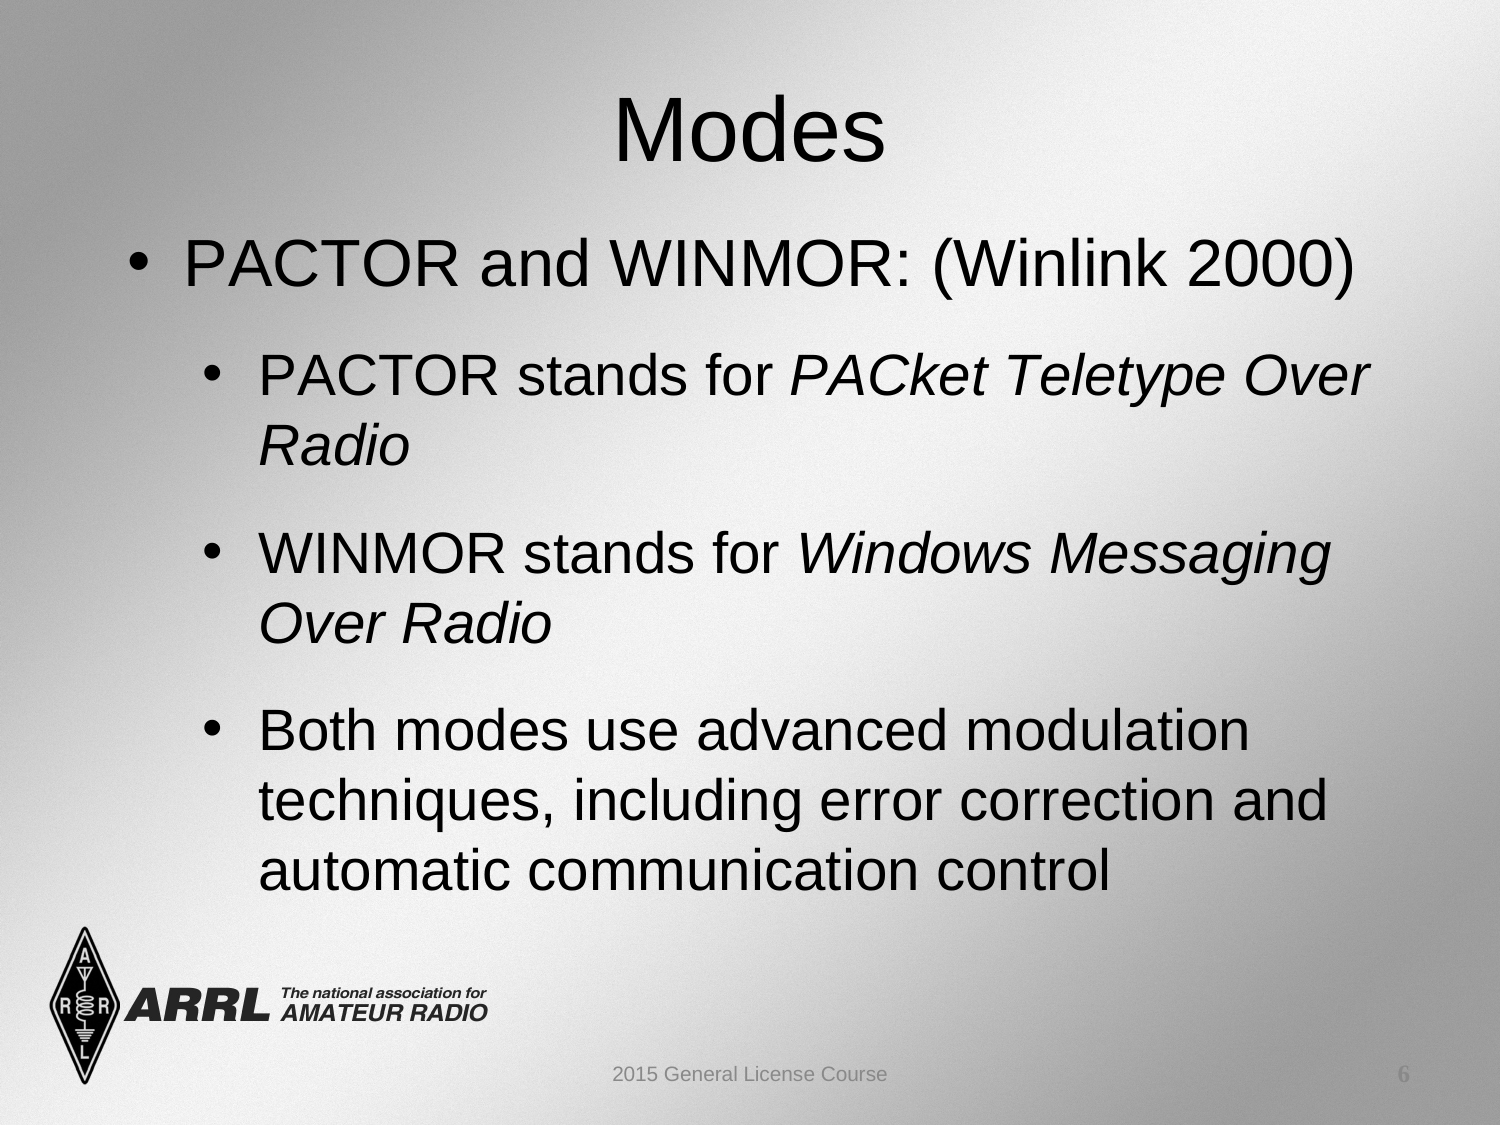

Modes
PACTOR and WINMOR: (Winlink 2000)
PACTOR stands for PACket Teletype Over Radio
WINMOR stands for Windows Messaging Over Radio
Both modes use advanced modulation techniques, including error correction and automatic communication control
2015 General License Course